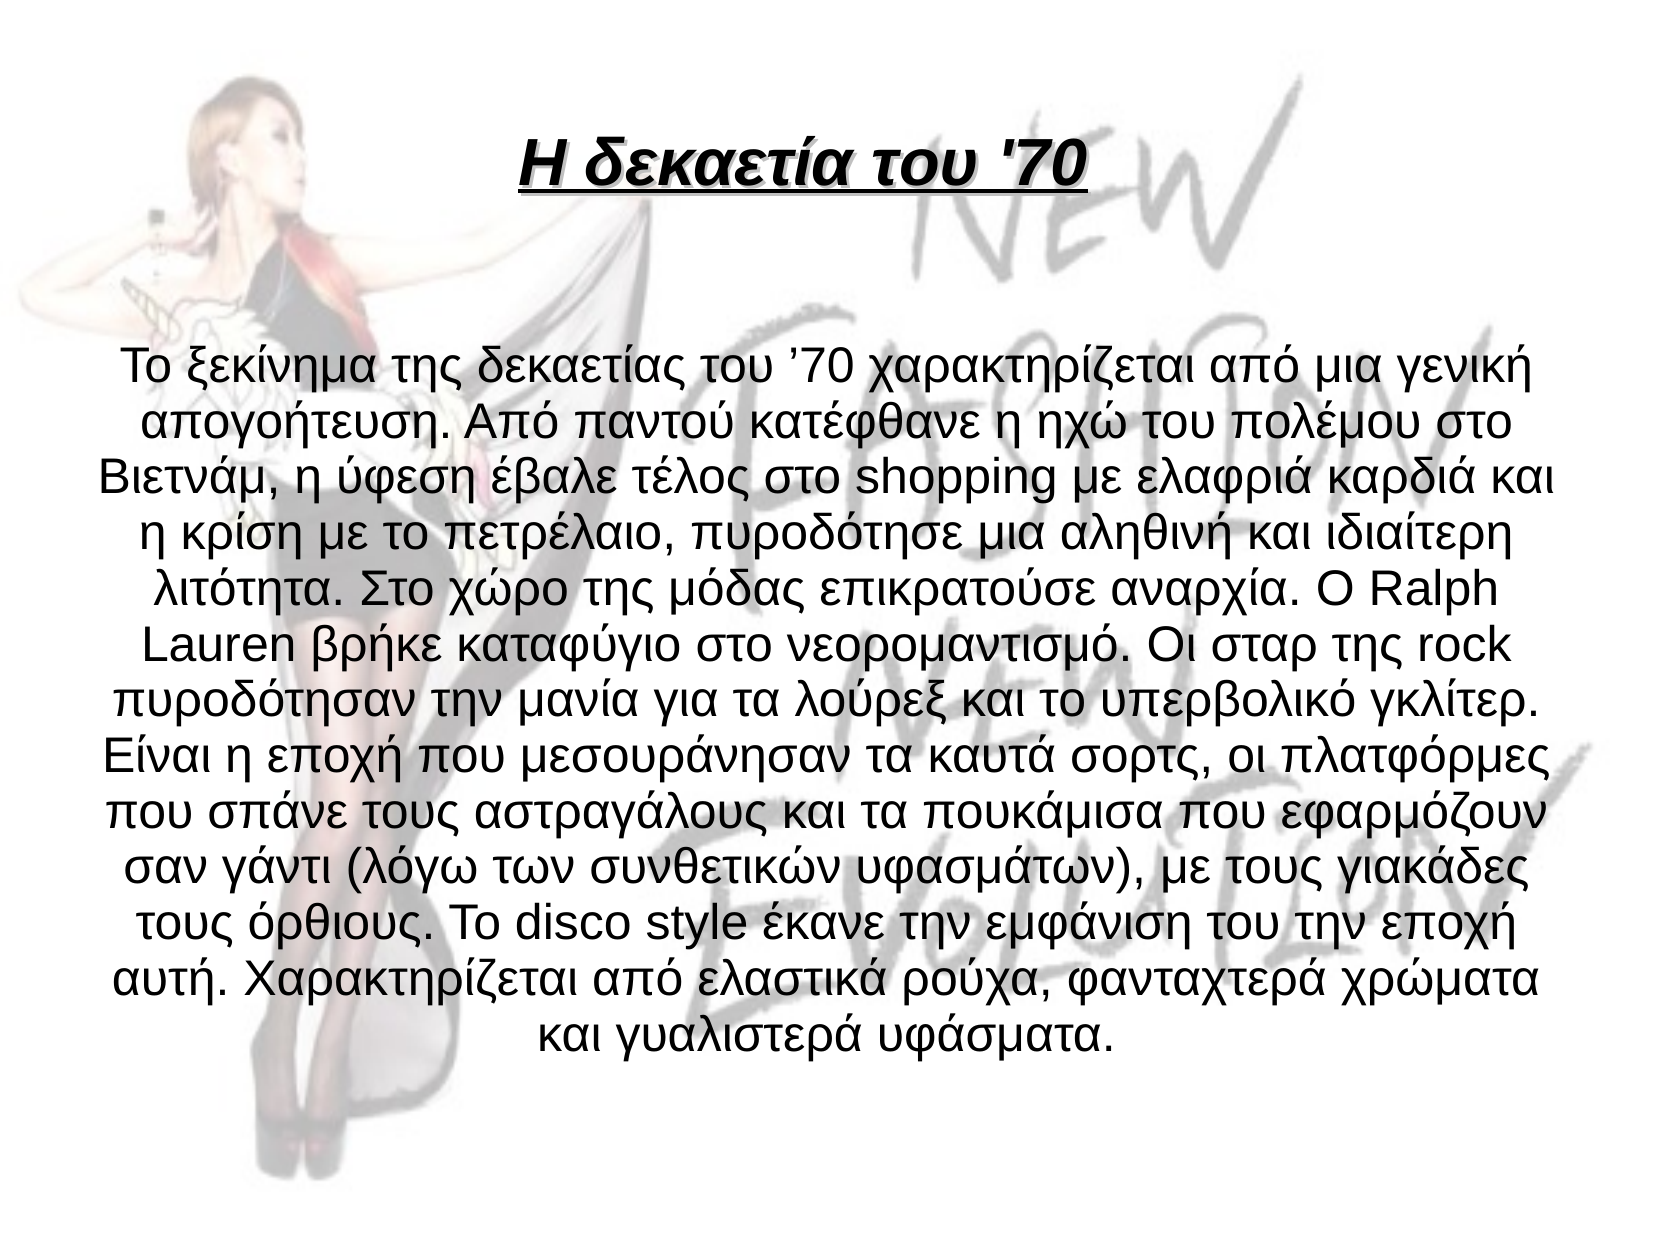

# Η δεκαετία του '70
Το ξεκίνημα της δεκαετίας του ’70 χαρακτηρίζεται από μια γενική απογοήτευση. Από παντού κατέφθανε η ηχώ του πολέμου στο Βιετνάμ, η ύφεση έβαλε τέλος στο shopping με ελαφριά καρδιά και η κρίση με το πετρέλαιο, πυροδότησε μια αληθινή και ιδιαίτερη λιτότητα. Στο χώρο της μόδας επικρατούσε αναρχία. Ο Ralph Lauren βρήκε καταφύγιο στο νεορομαντισμό. Οι σταρ της rock πυροδότησαν την μανία για τα λούρεξ και το υπερβολικό γκλίτερ. Είναι η εποχή που μεσουράνησαν τα καυτά σορτς, οι πλατφόρμες που σπάνε τους αστραγάλους και τα πουκάμισα που εφαρμόζουν σαν γάντι (λόγω των συνθετικών υφασμάτων), με τους γιακάδες τους όρθιους. Το disco style έκανε την εμφάνιση του την εποχή αυτή. Χαρακτηρίζεται από ελαστικά ρούχα, φανταχτερά χρώματα και γυαλιστερά υφάσματα.